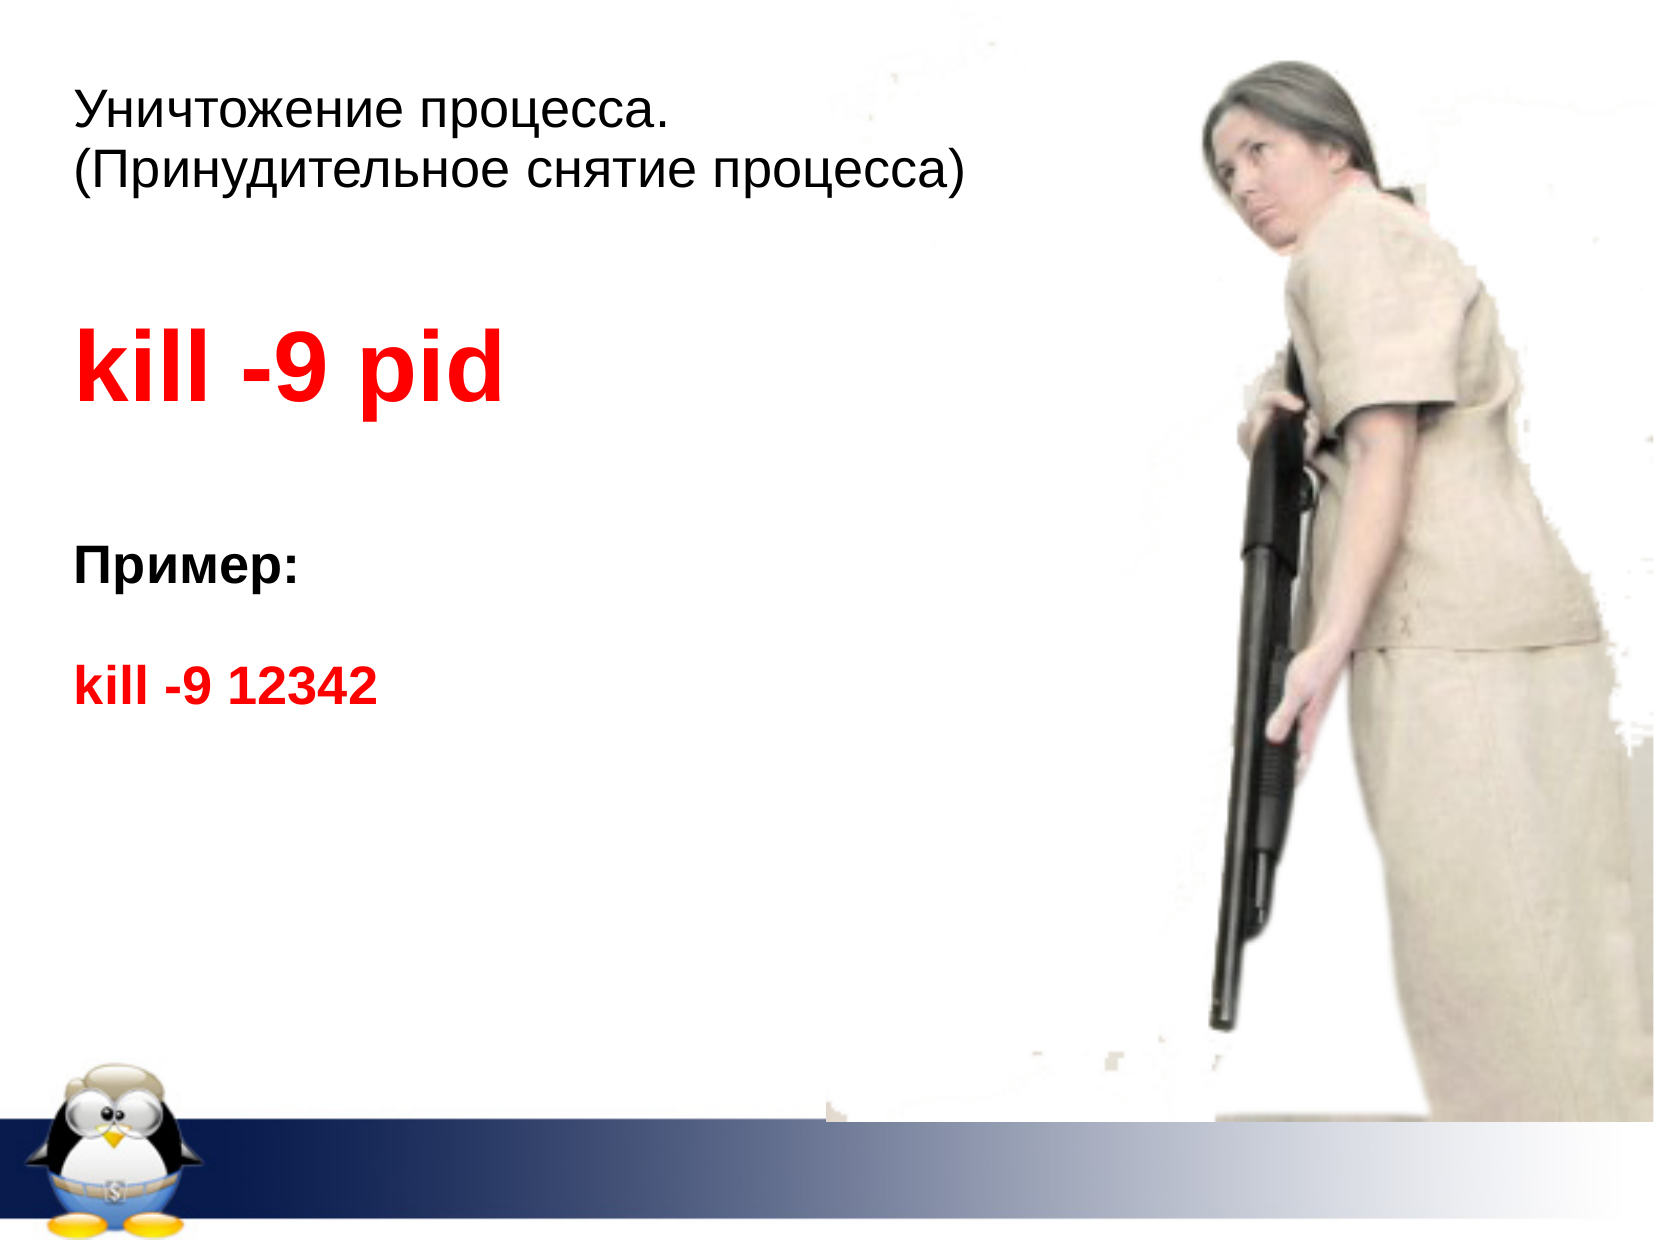

Уничтожение процесса.
(Принудительное снятие процесса)
kill -9 pid
Пример:
kill -9 12342